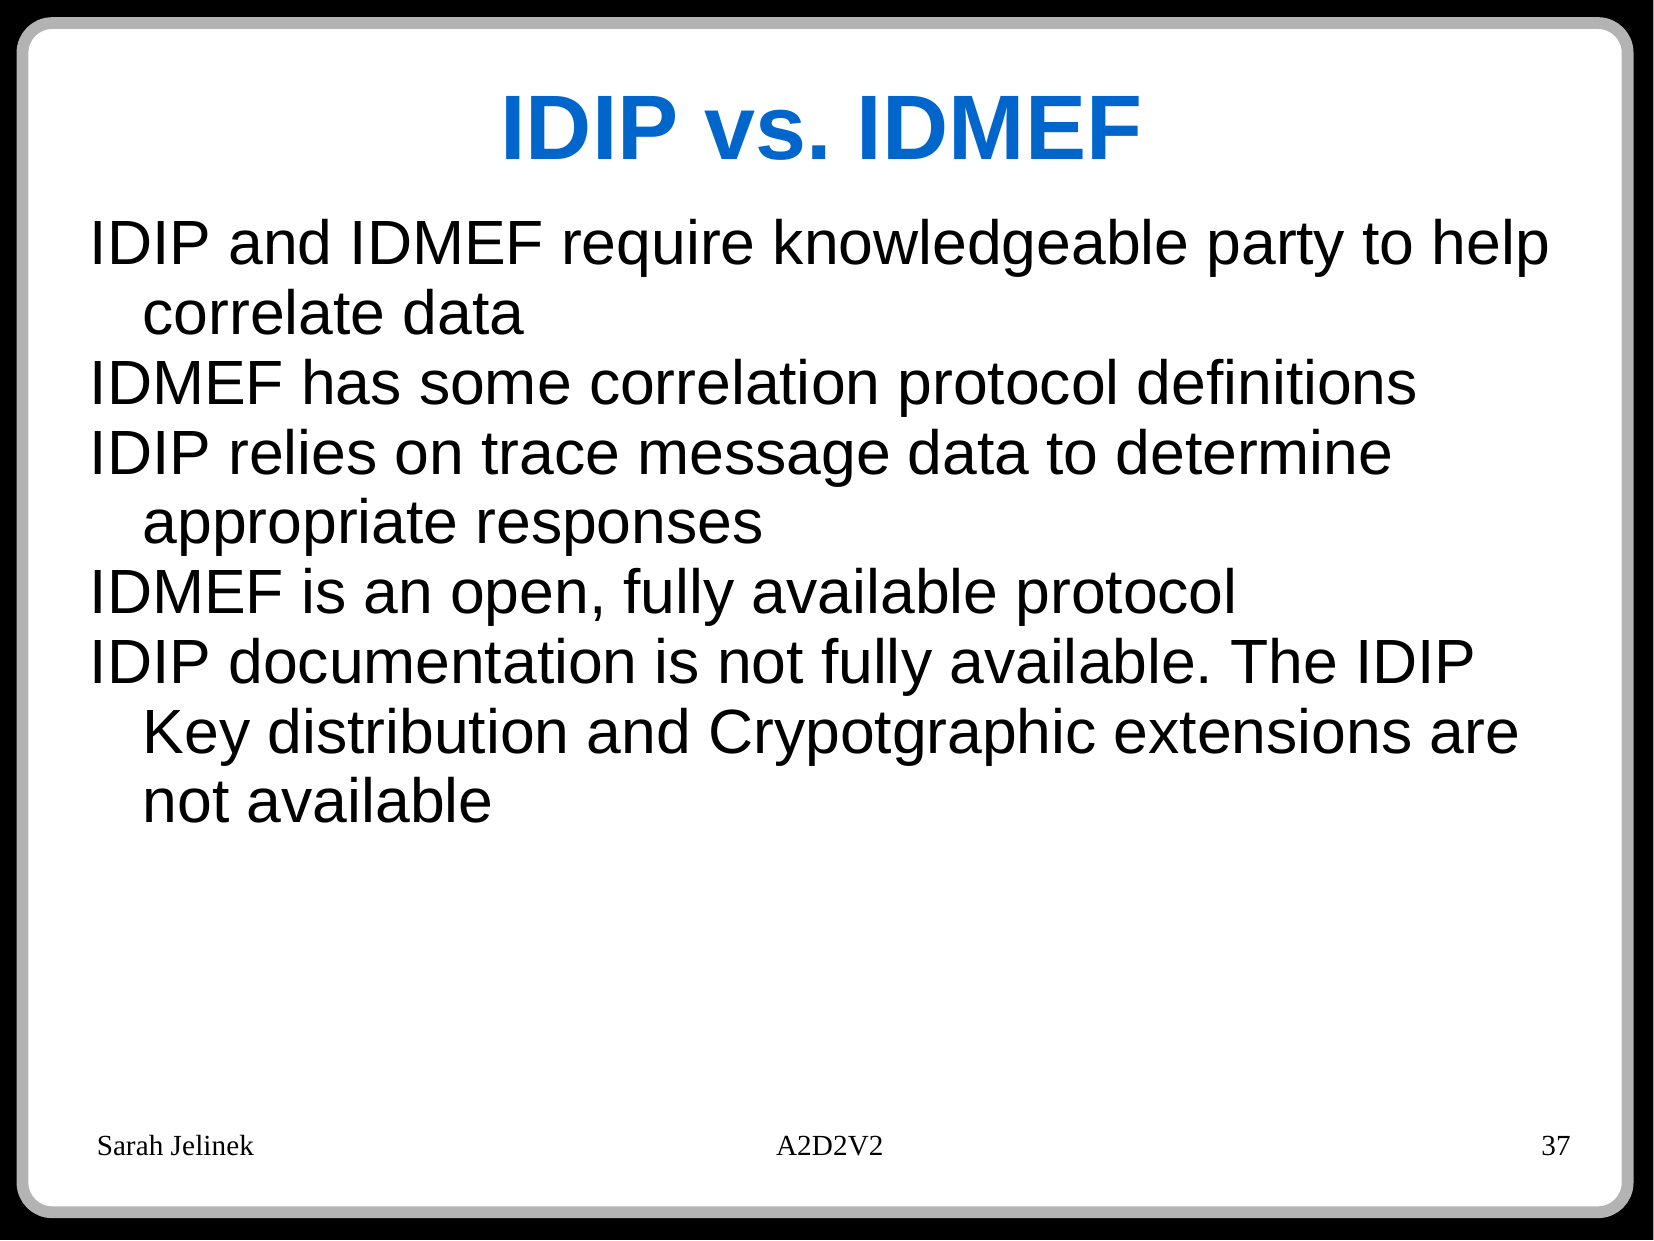

# IDIP vs. IDMEF
IDIP and IDMEF require knowledgeable party to help correlate data
IDMEF has some correlation protocol definitions
IDIP relies on trace message data to determine appropriate responses
IDMEF is an open, fully available protocol
IDIP documentation is not fully available. The IDIP Key distribution and Crypotgraphic extensions are not available
Sarah Jelinek A2D2V2
37